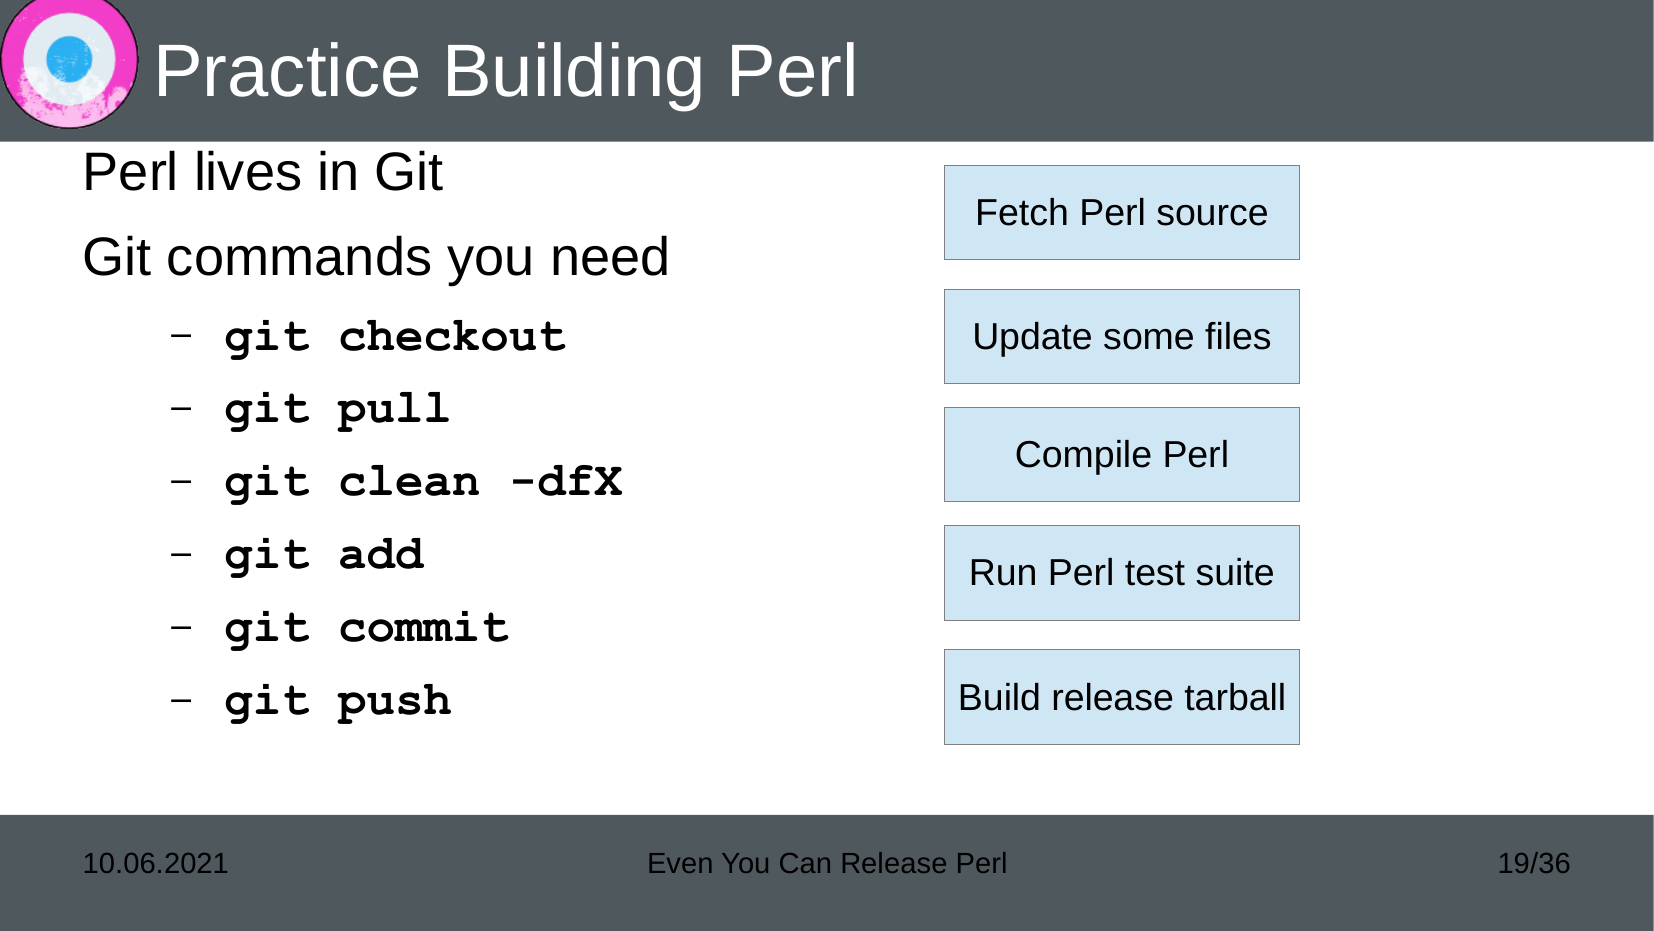

# Practice Building Perl
Perl lives in Git
Git commands you need
git checkout
git pull
git clean -dfX
git add
git commit
git push
Fetch Perl source
Update some files
Compile Perl
Run Perl test suite
Build release tarball
08. März 2019
19